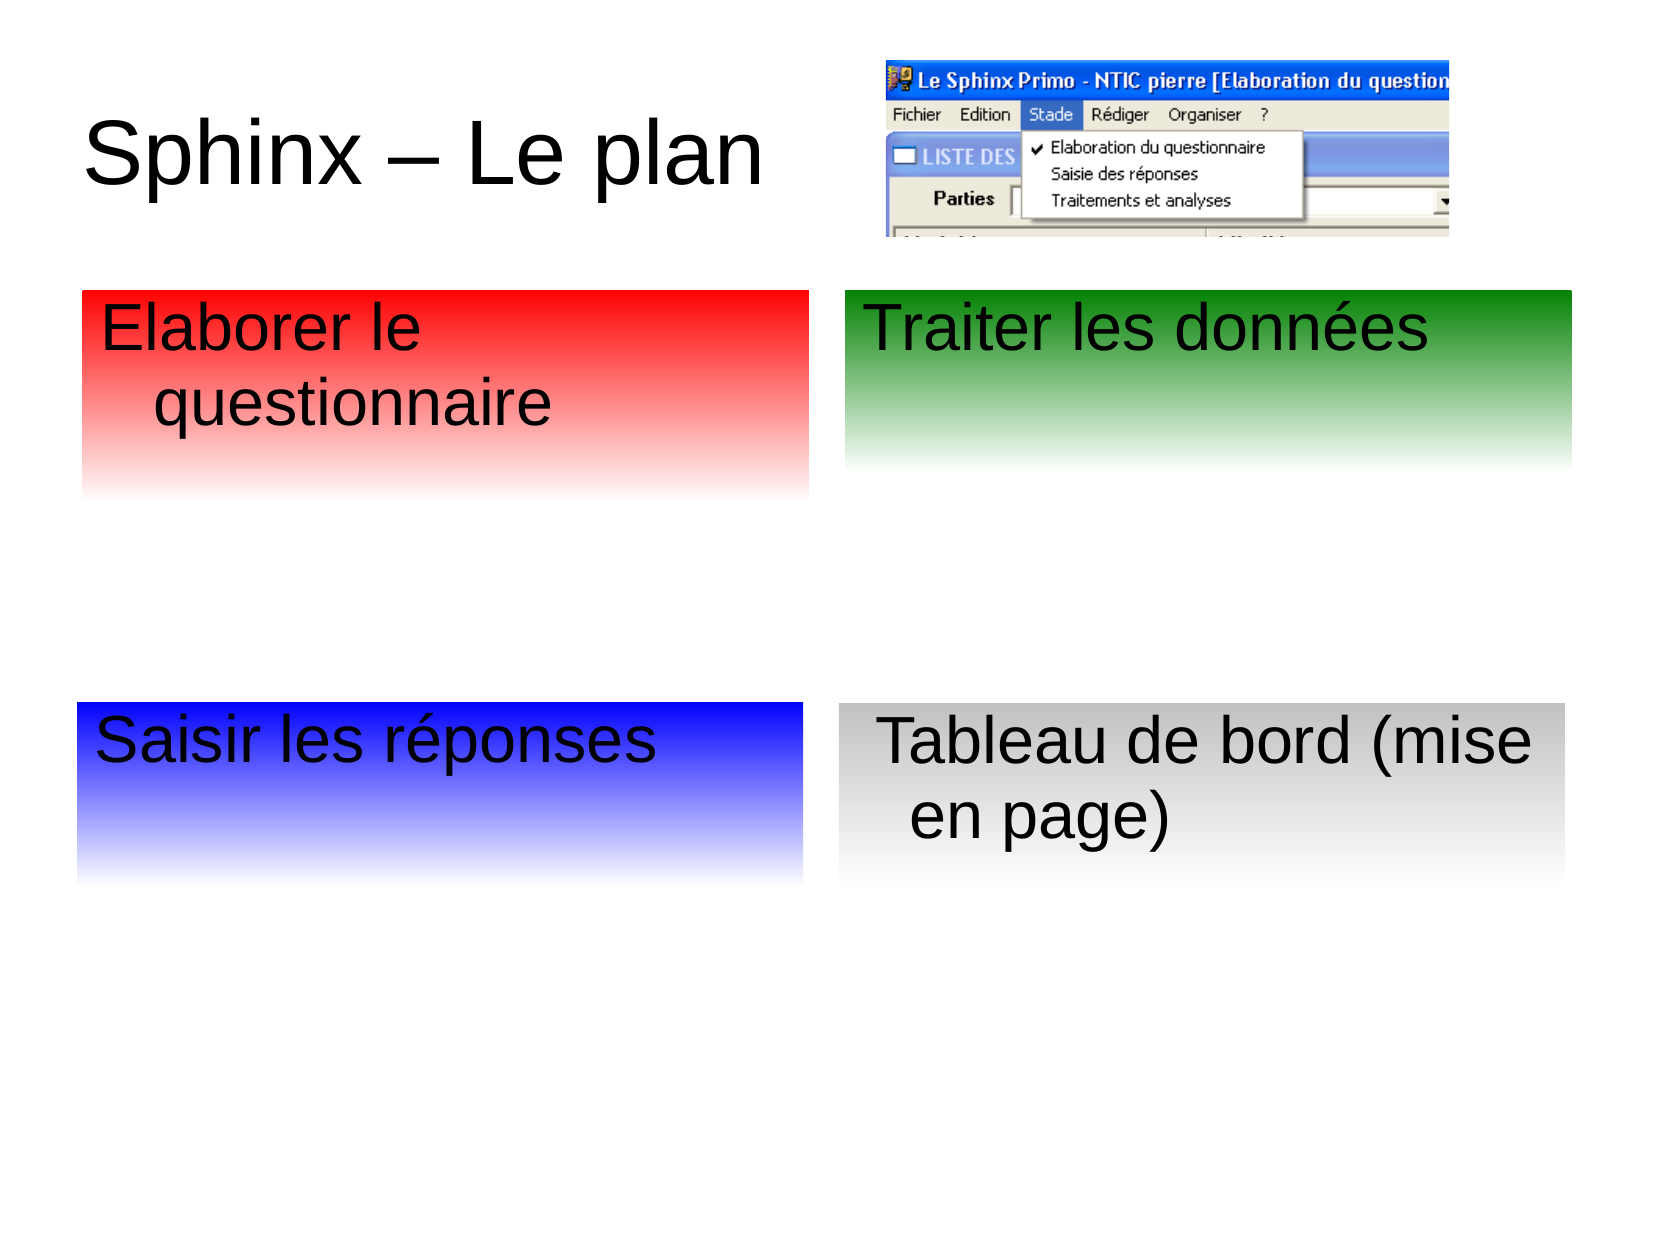

# Sphinx – Le plan
Elaborer le questionnaire
Traiter les données
Saisir les réponses
 Tableau de bord (mise en page)